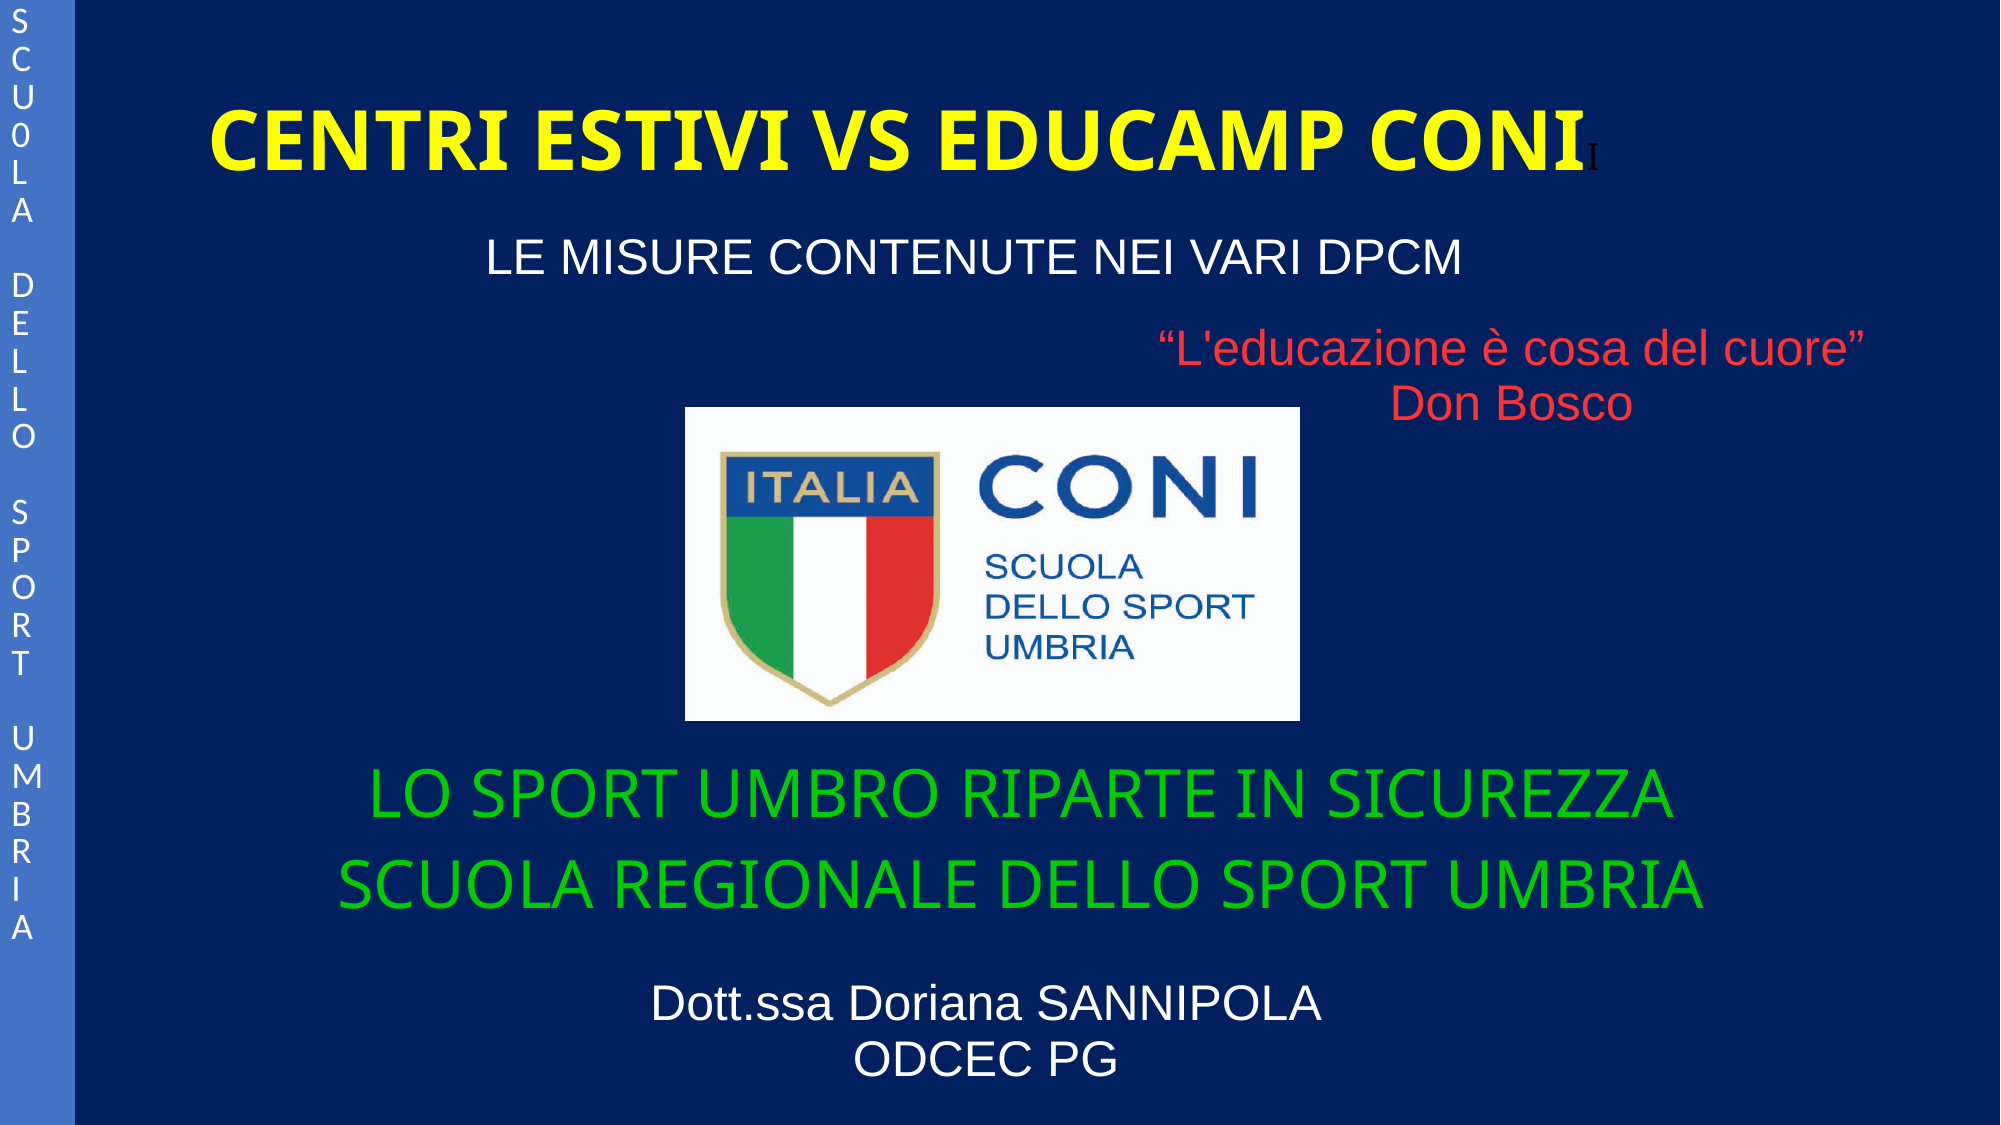

| S C U  0 L A D E L L O S P O R T U M B R I A |
| --- |
# CENTRI ESTIVI VS EDUCAMP CONII
LE MISURE CONTENUTE NEI VARI DPCM
“L'educazione è cosa del cuore”
Don Bosco
LO SPORT UMBRO RIPARTE IN SICUREZZA
SCUOLA REGIONALE DELLO SPORT UMBRIA
Dott.ssa Doriana SANNIPOLA
ODCEC PG